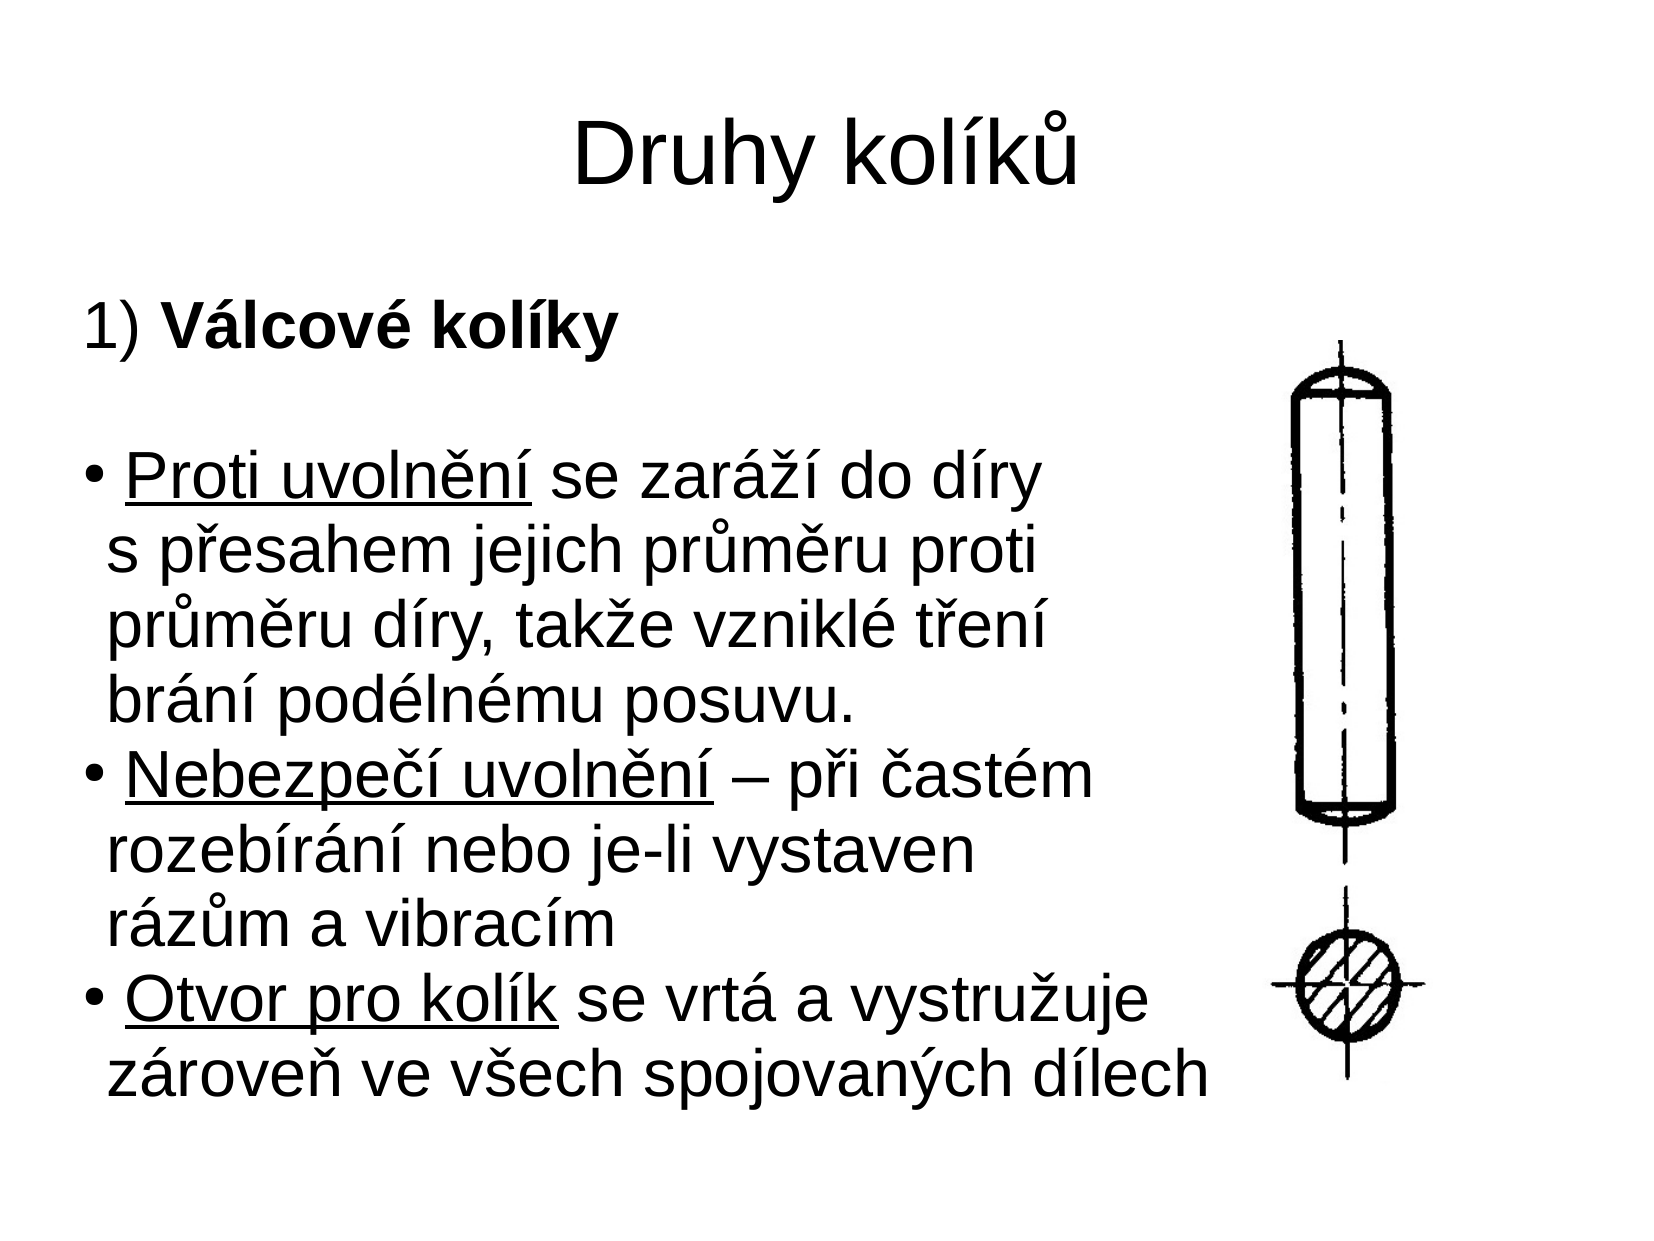

# Druhy kolíků
1) Válcové kolíky
 Proti uvolnění se zaráží do díry
s přesahem jejich průměru proti
průměru díry, takže vzniklé tření
brání podélnému posuvu.
 Nebezpečí uvolnění – při častém
rozebírání nebo je-li vystaven
rázům a vibracím
 Otvor pro kolík se vrtá a vystružuje
zároveň ve všech spojovaných dílech